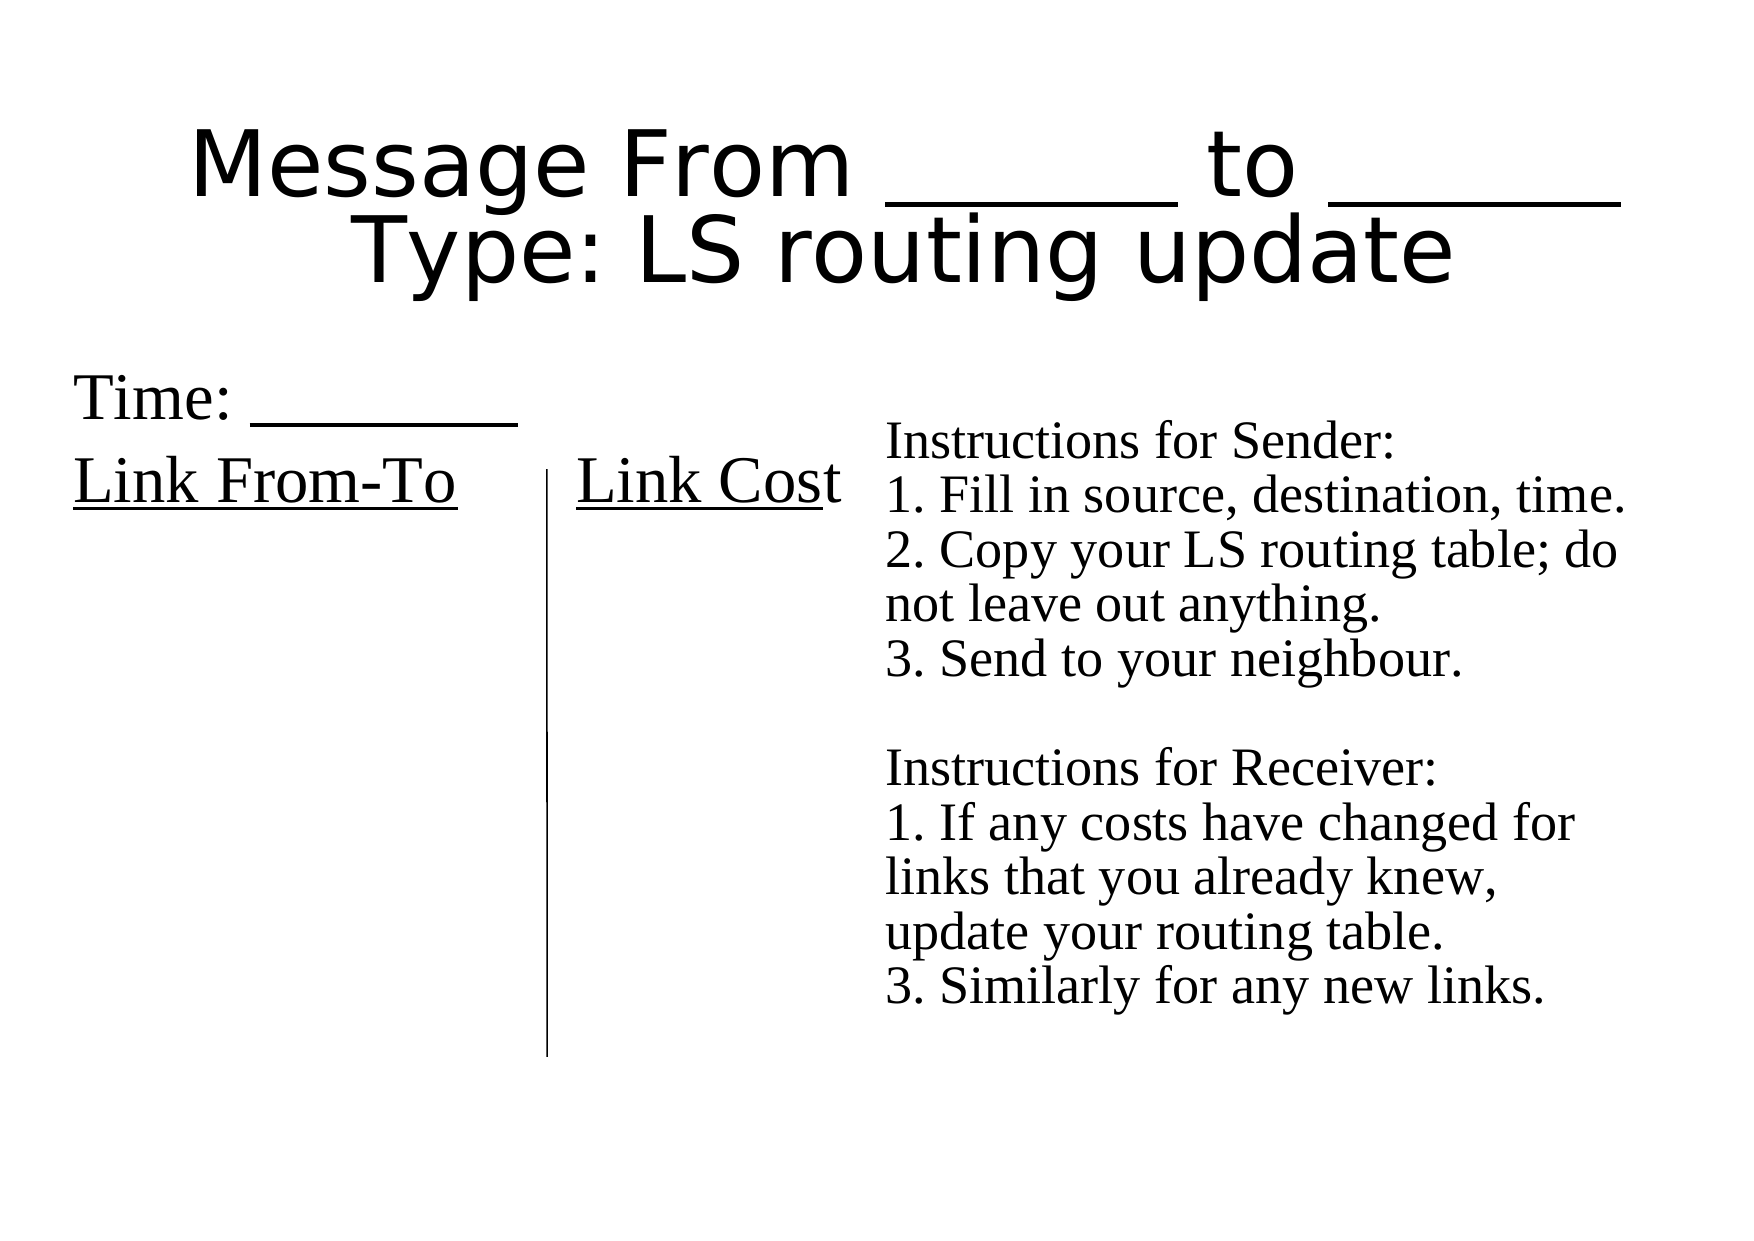

# Message From to Type: LS routing update
Time:
Link From-To		Link Cost
Instructions for Sender:
1. Fill in source, destination, time.
2. Copy your LS routing table; do not leave out anything.
3. Send to your neighbour.
Instructions for Receiver:
1. If any costs have changed for links that you already knew, update your routing table.
3. Similarly for any new links.